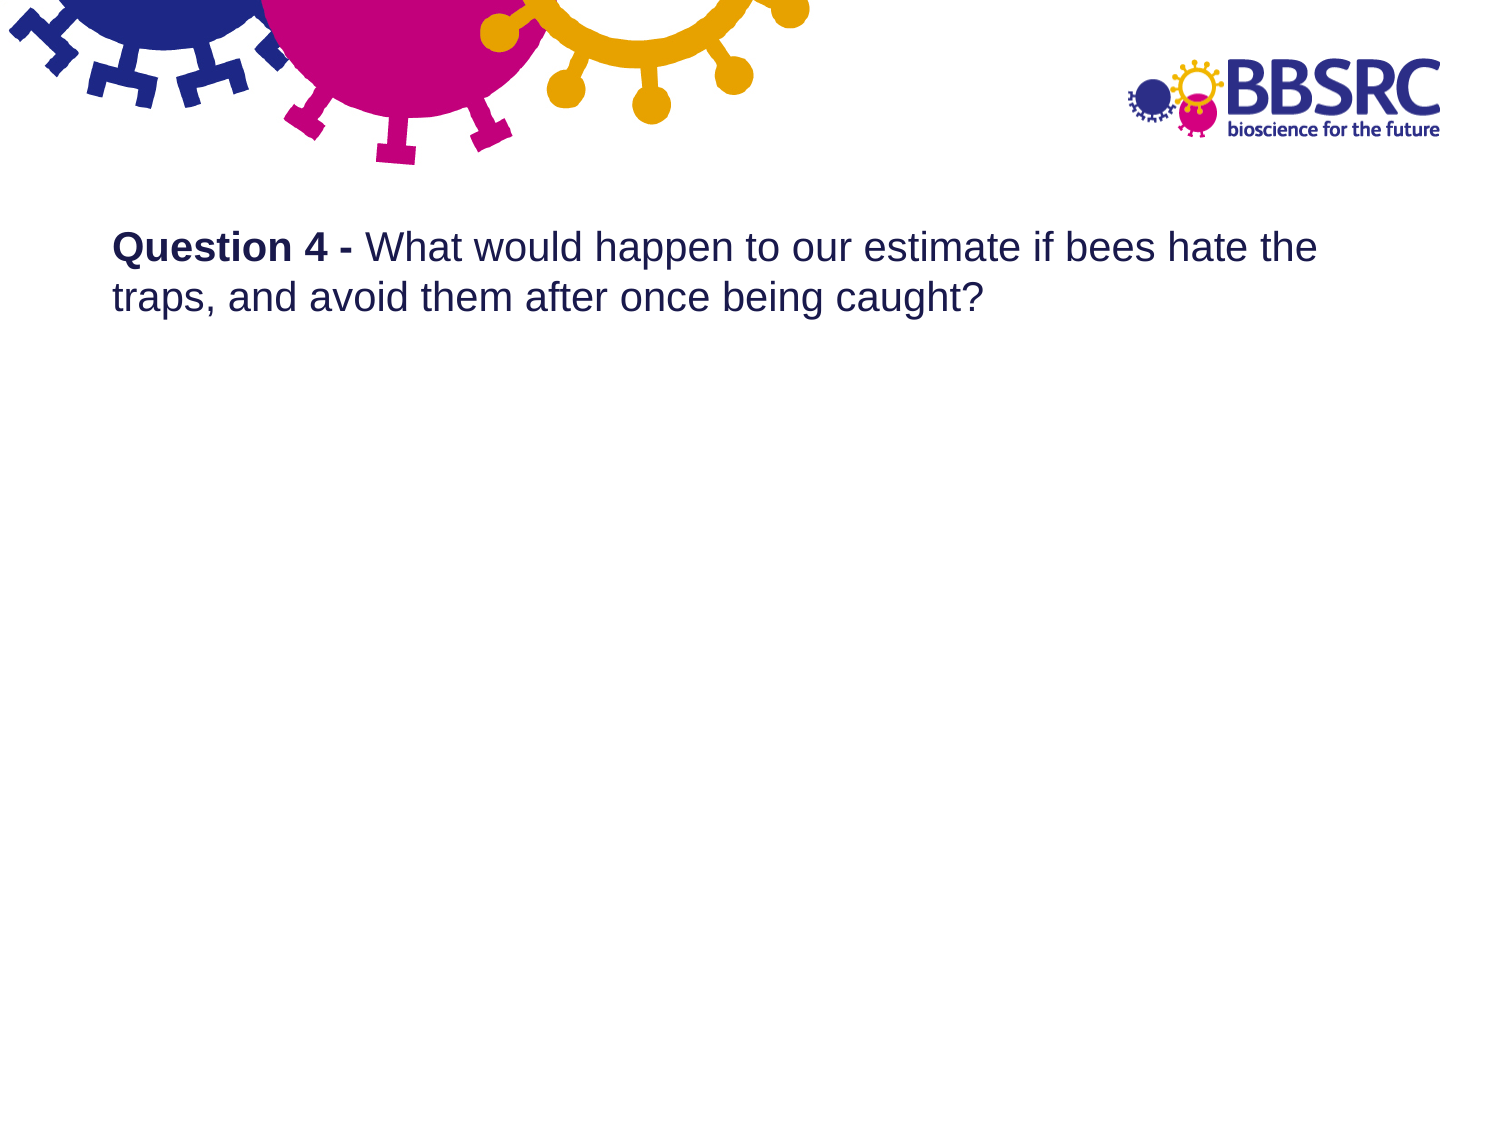

# Question 4 - What would happen to our estimate if bees hate the traps, and avoid them after once being caught?